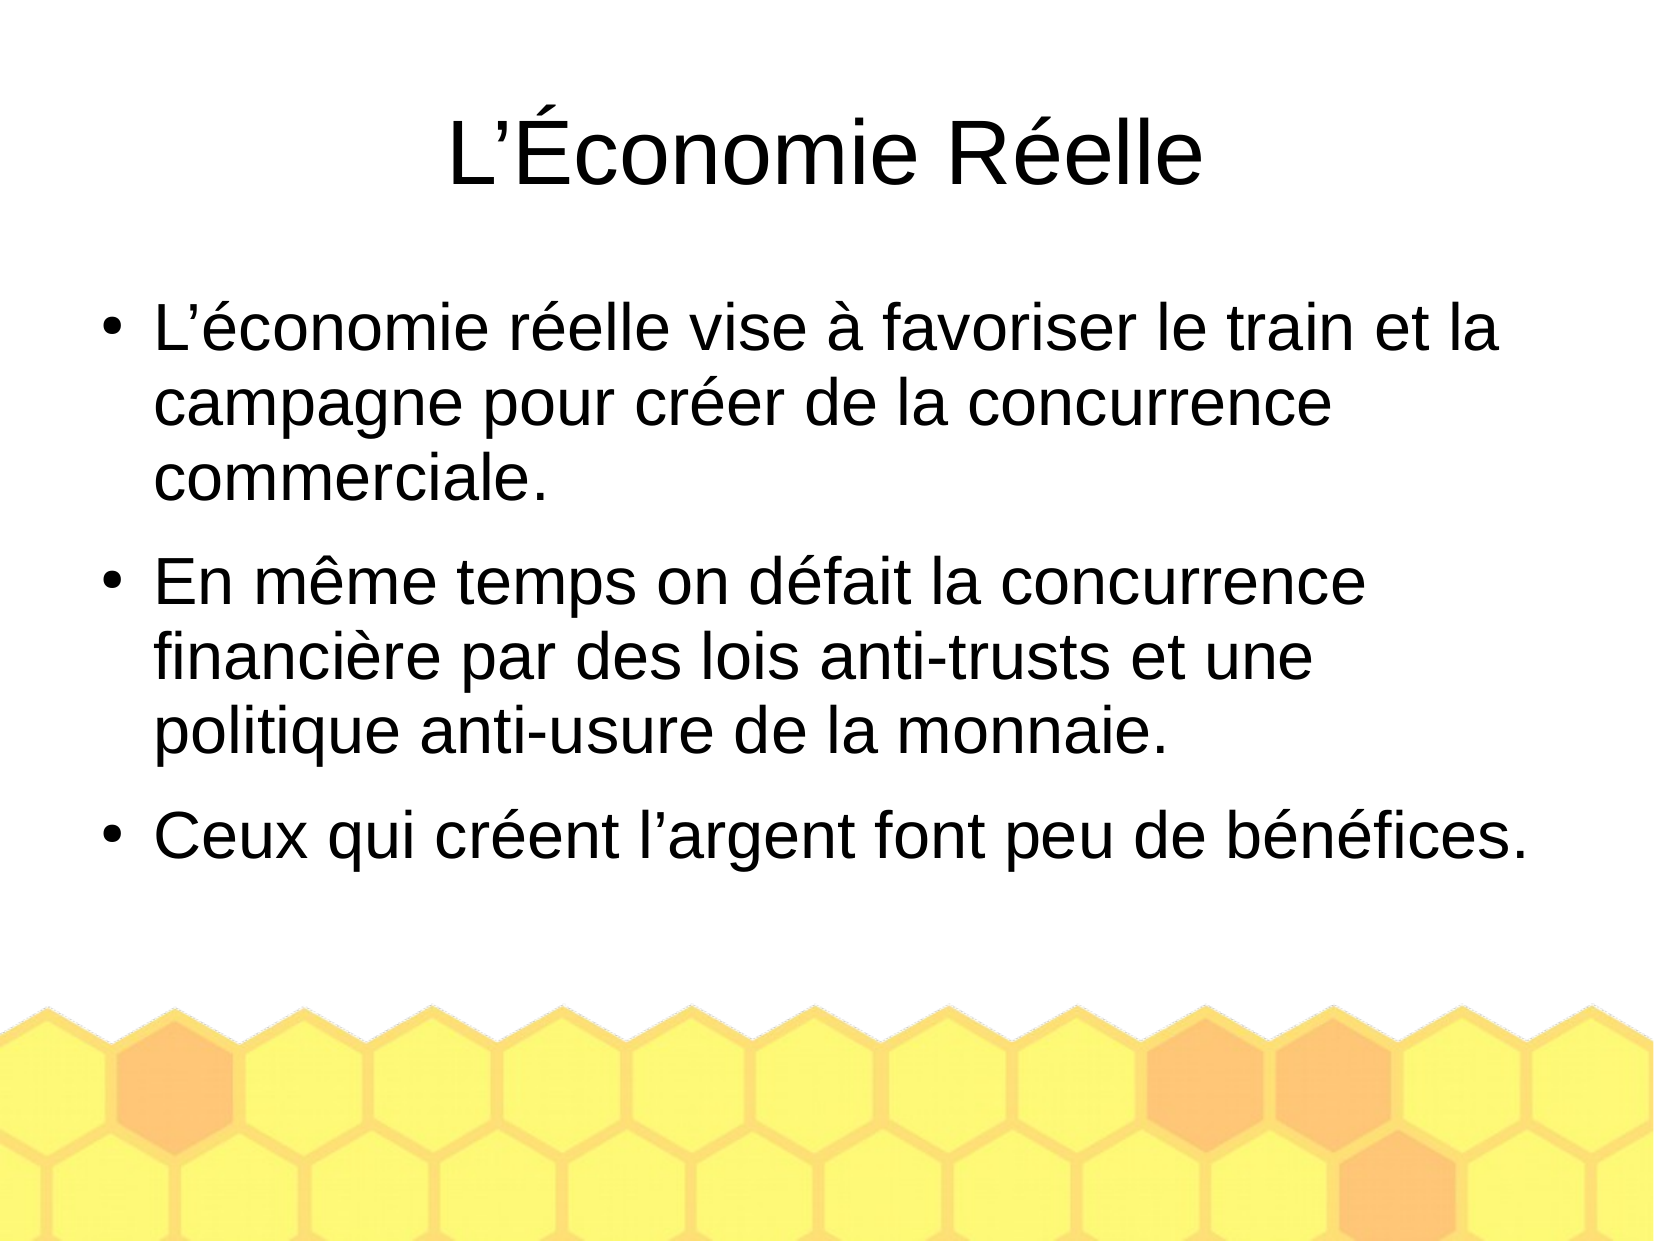

# L’Économie Réelle
L’économie réelle vise à favoriser le train et la campagne pour créer de la concurrence commerciale.
En même temps on défait la concurrence financière par des lois anti-trusts et une politique anti-usure de la monnaie.
Ceux qui créent l’argent font peu de bénéfices.